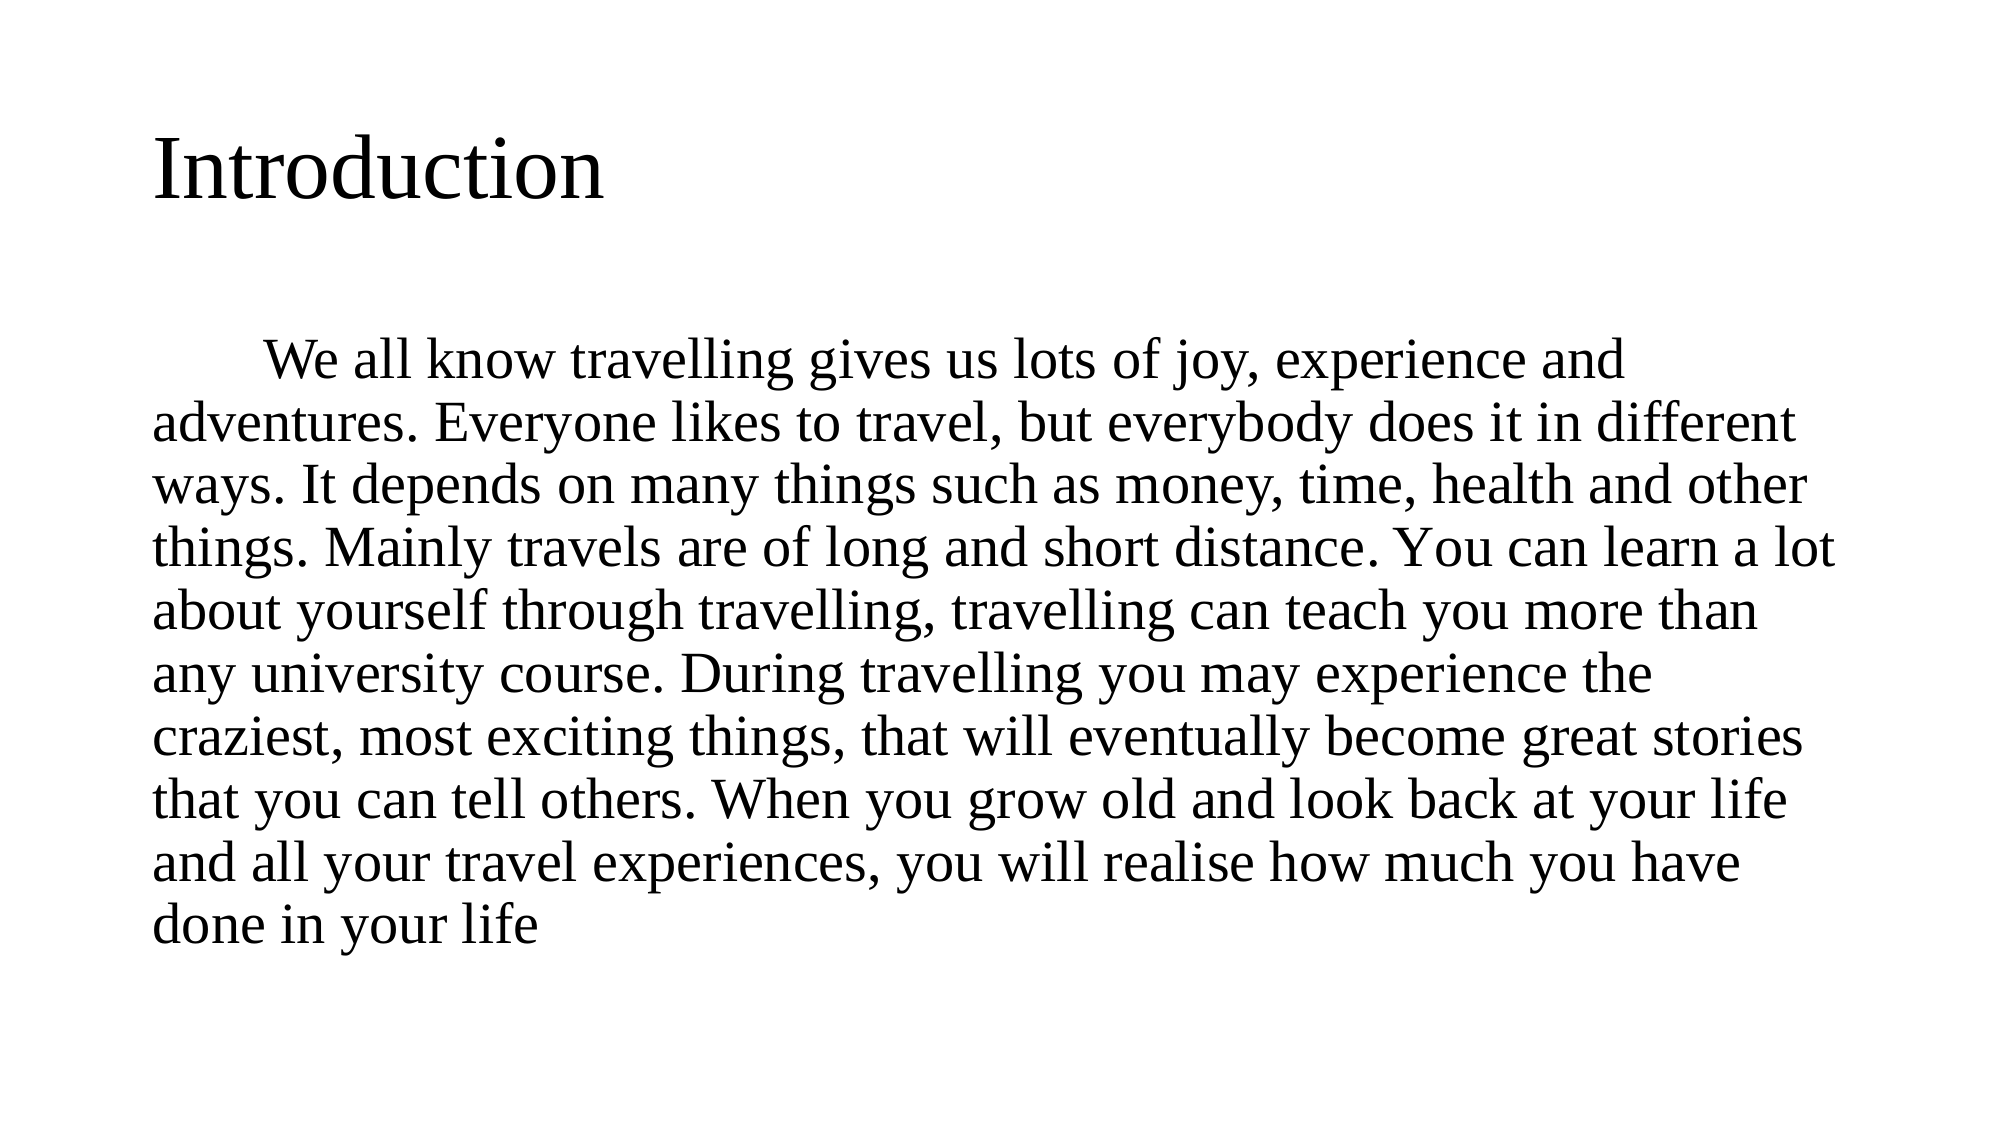

# Introduction
 We all know travelling gives us lots of joy, experience and adventures. Everyone likes to travel, but everybody does it in different ways. It depends on many things such as money, time, health and other things. Mainly travels are of long and short distance. You can learn a lot about yourself through travelling, travelling can teach you more than any university course. During travelling you may experience the craziest, most exciting things, that will eventually become great stories that you can tell others. When you grow old and look back at your life and all your travel experiences, you will realise how much you have done in your life